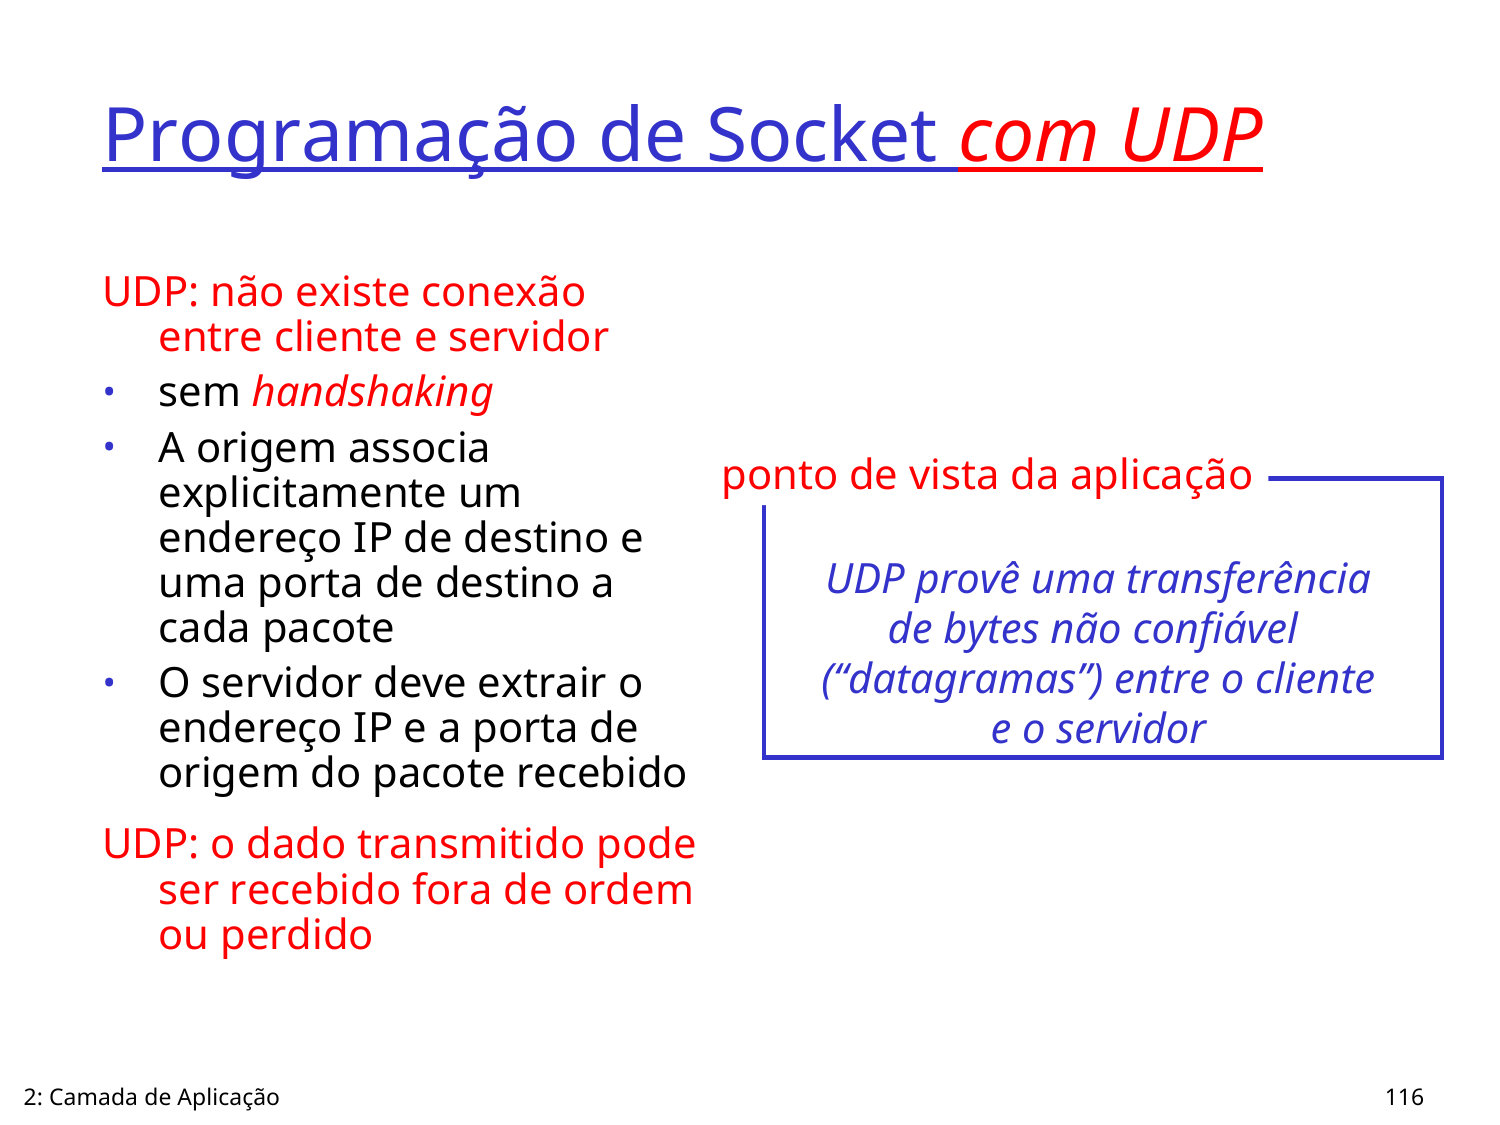

# Programação de Socket com UDP
UDP: não existe conexão entre cliente e servidor
sem handshaking
A origem associa explicitamente um endereço IP de destino e uma porta de destino a cada pacote
O servidor deve extrair o endereço IP e a porta de origem do pacote recebido
UDP: o dado transmitido pode ser recebido fora de ordem ou perdido
ponto de vista da aplicação
UDP provê uma transferência
de bytes não confiável
(“datagramas”) entre o cliente
e o servidor
116